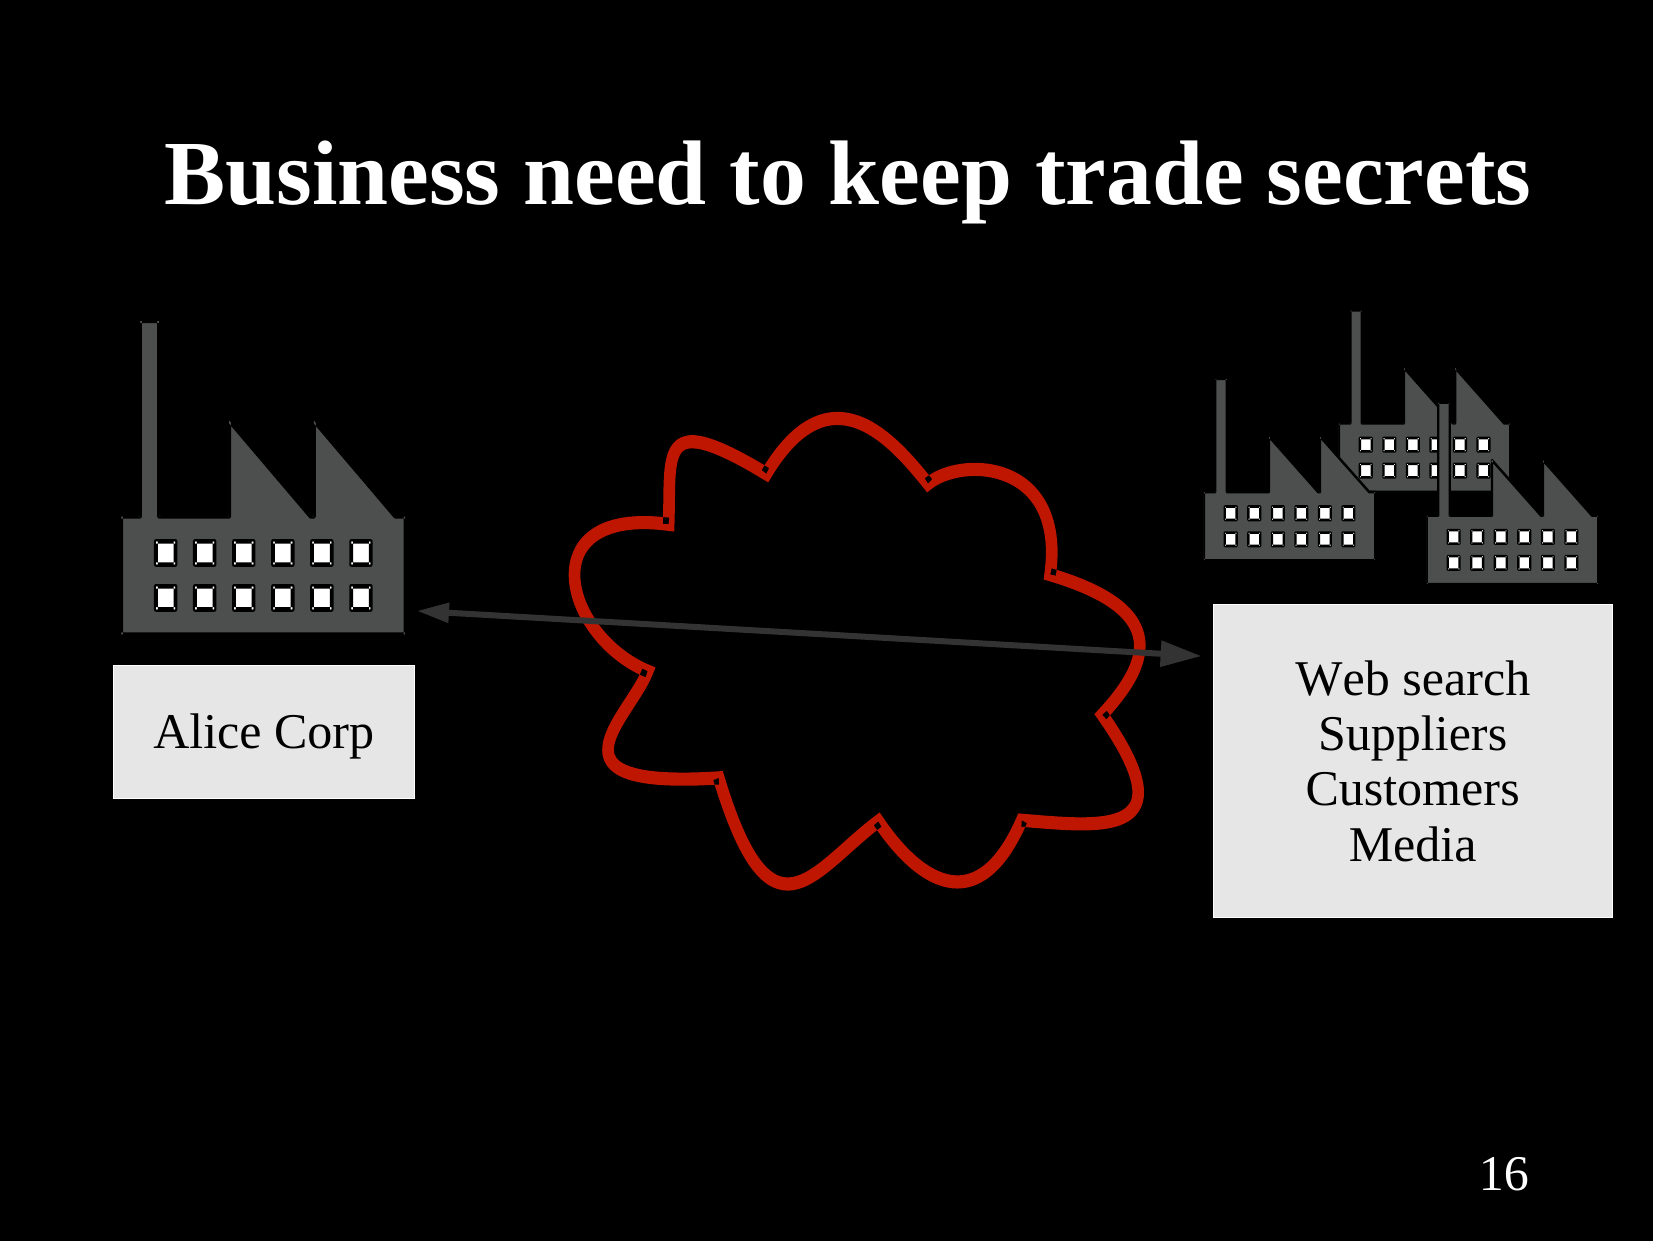

Business need to keep trade secrets
Web search
Suppliers
Customers
Media
Alice Corp